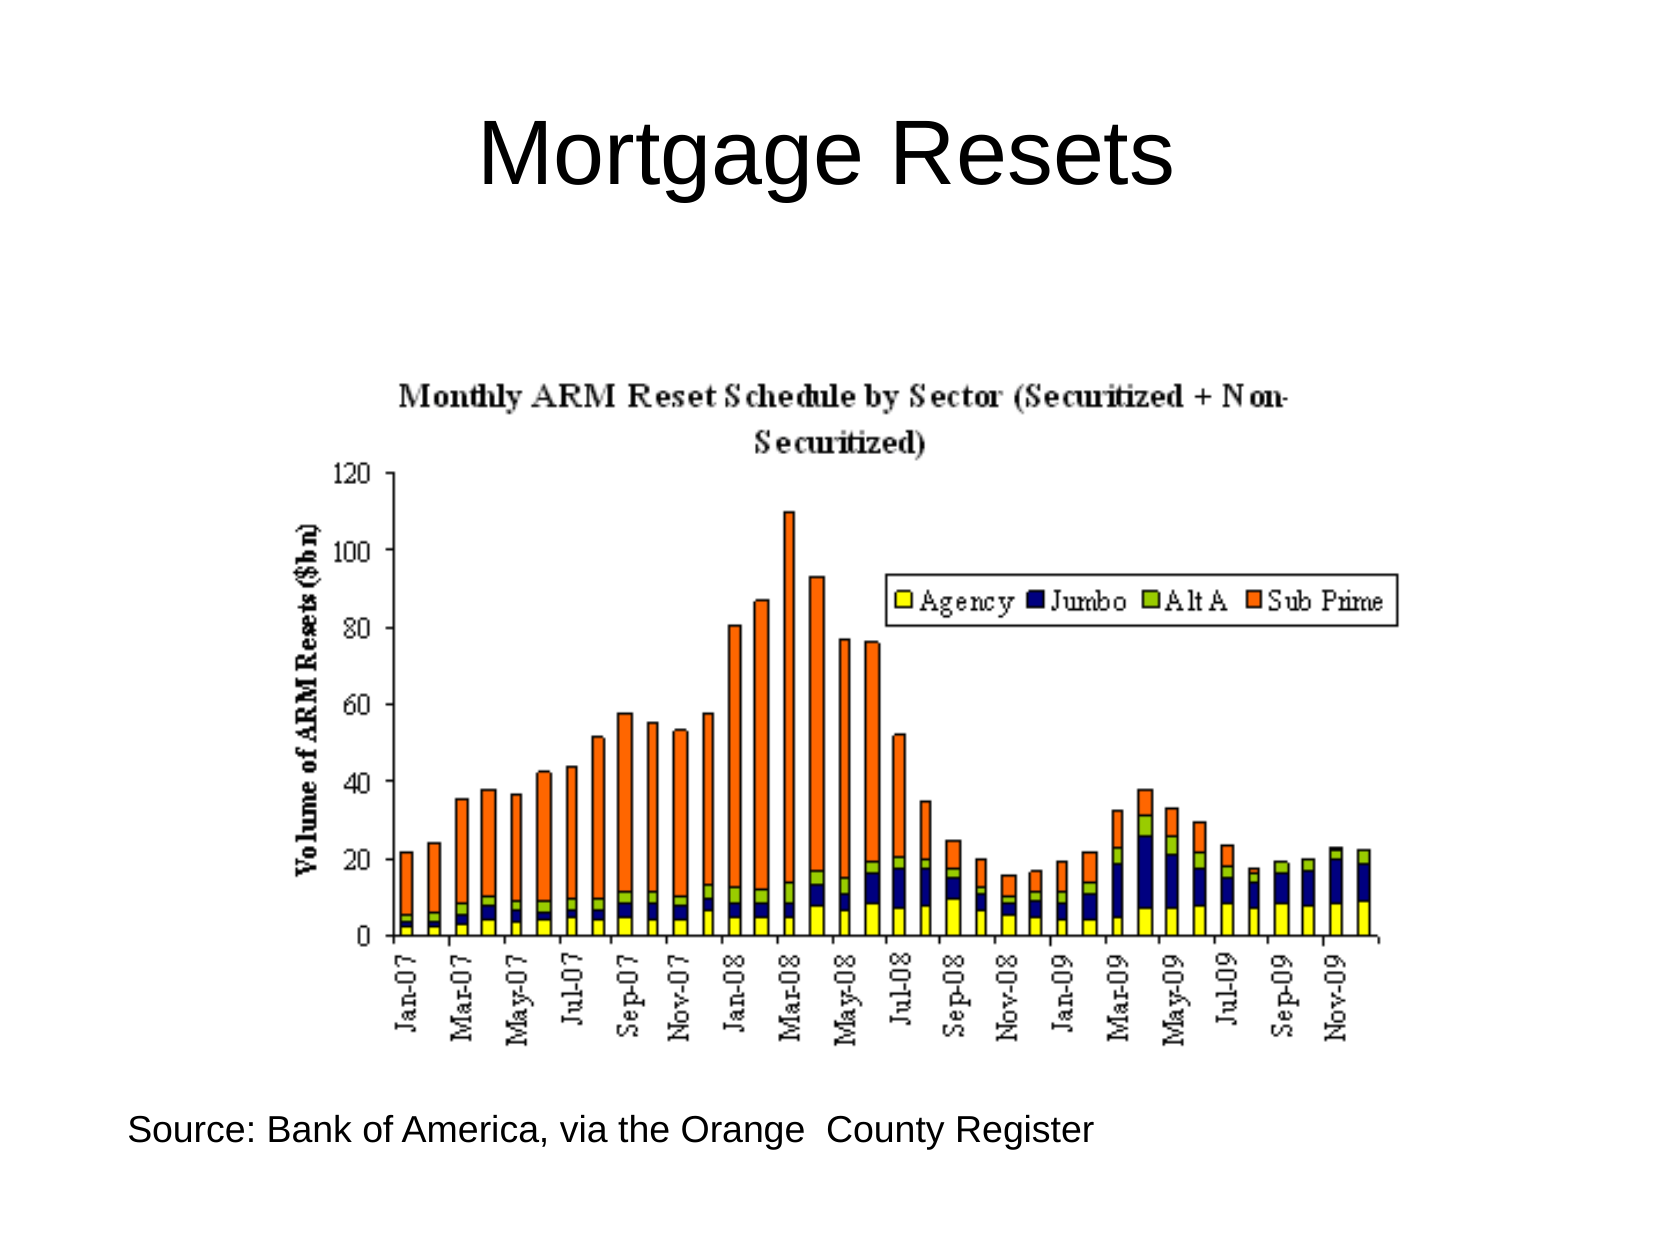

# Mortgage Resets
Source: Bank of America, via the Orange County Register